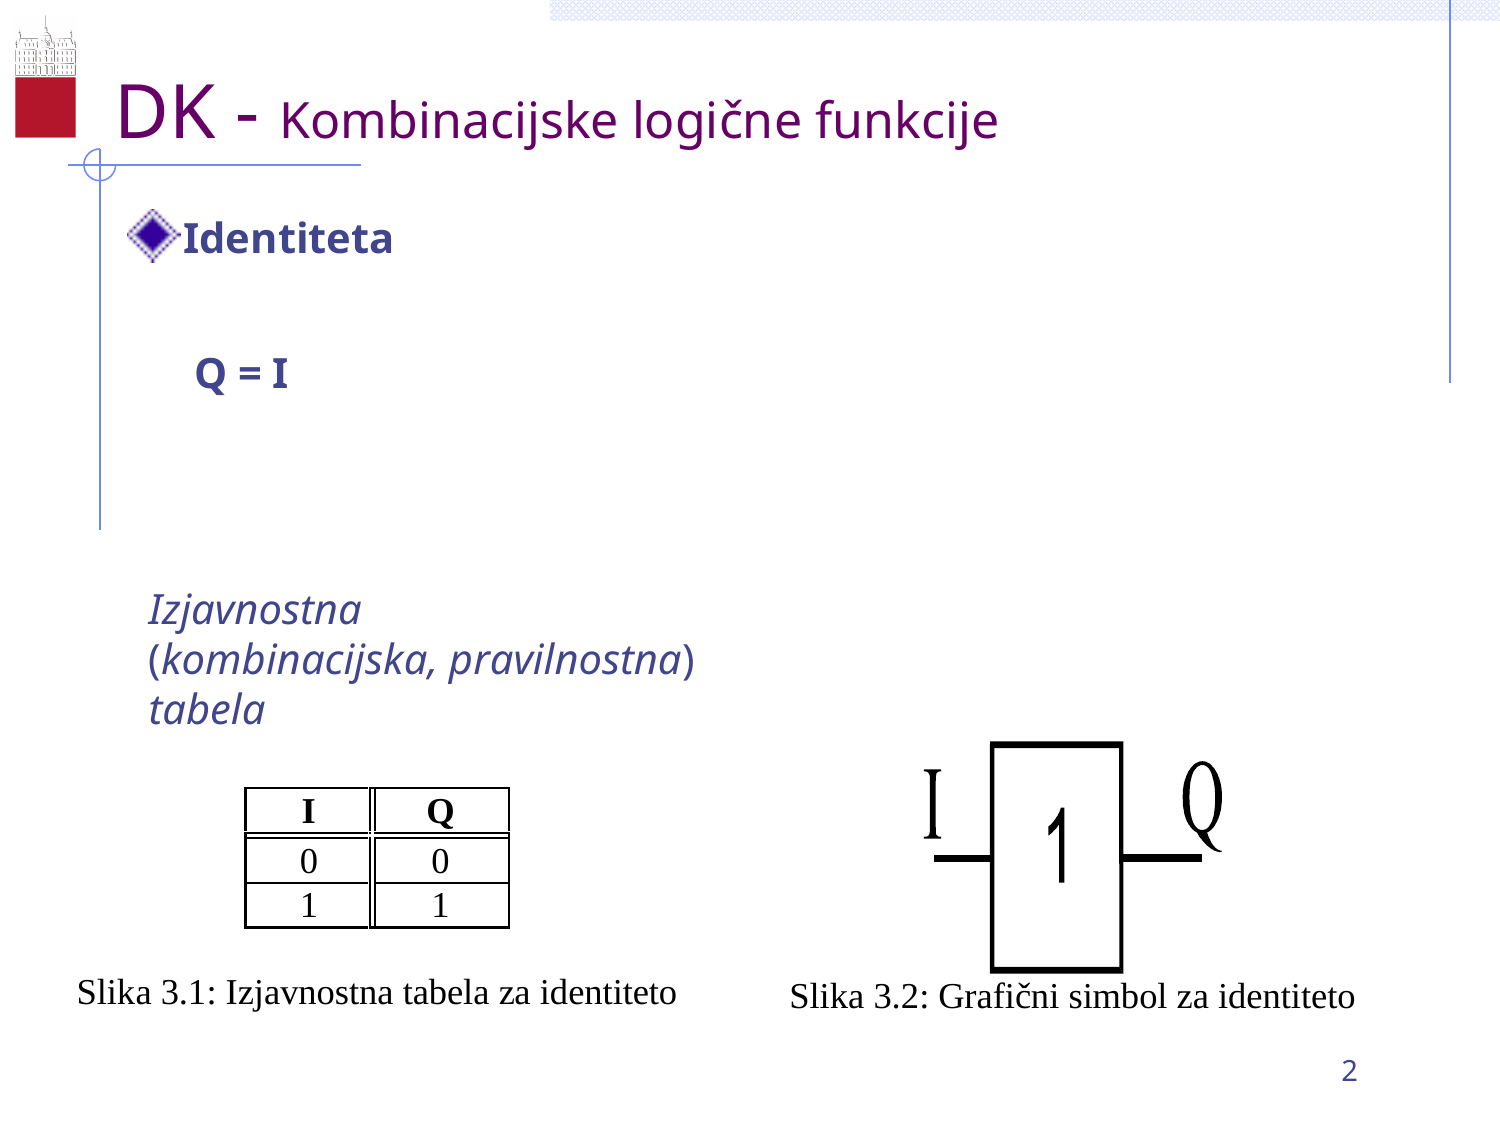

DK - Kombinacijske logične funkcije
# Identiteta
	 Q = I
Izjavnostna
(kombinacijska, pravilnostna)
tabela